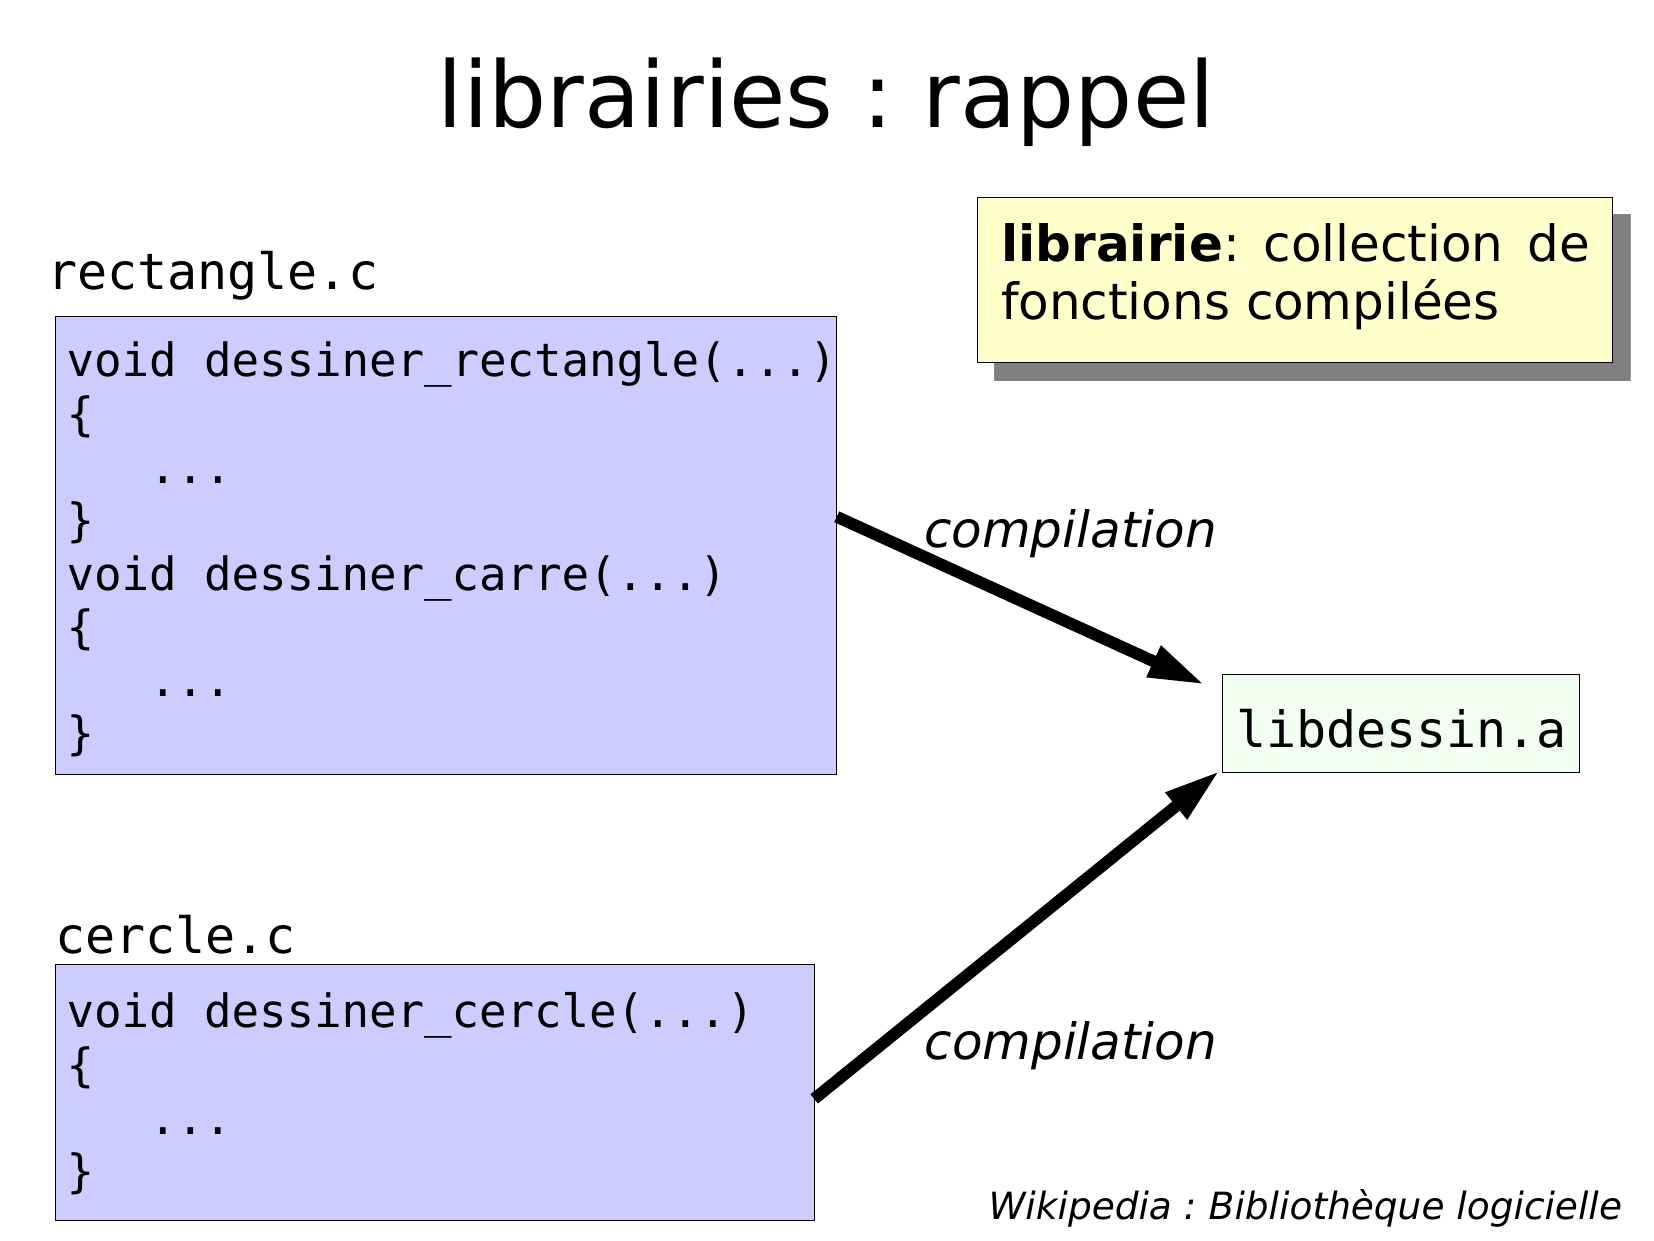

# librairies : rappel
librairie: collection de fonctions compilées
rectangle.c
void dessiner_rectangle(...)
{
 ...
}
void dessiner_carre(...)
{
 ...
}
compilation
libdessin.a
cercle.c
void dessiner_cercle(...)
{
 ...
}
compilation
Wikipedia : Bibliothèque logicielle